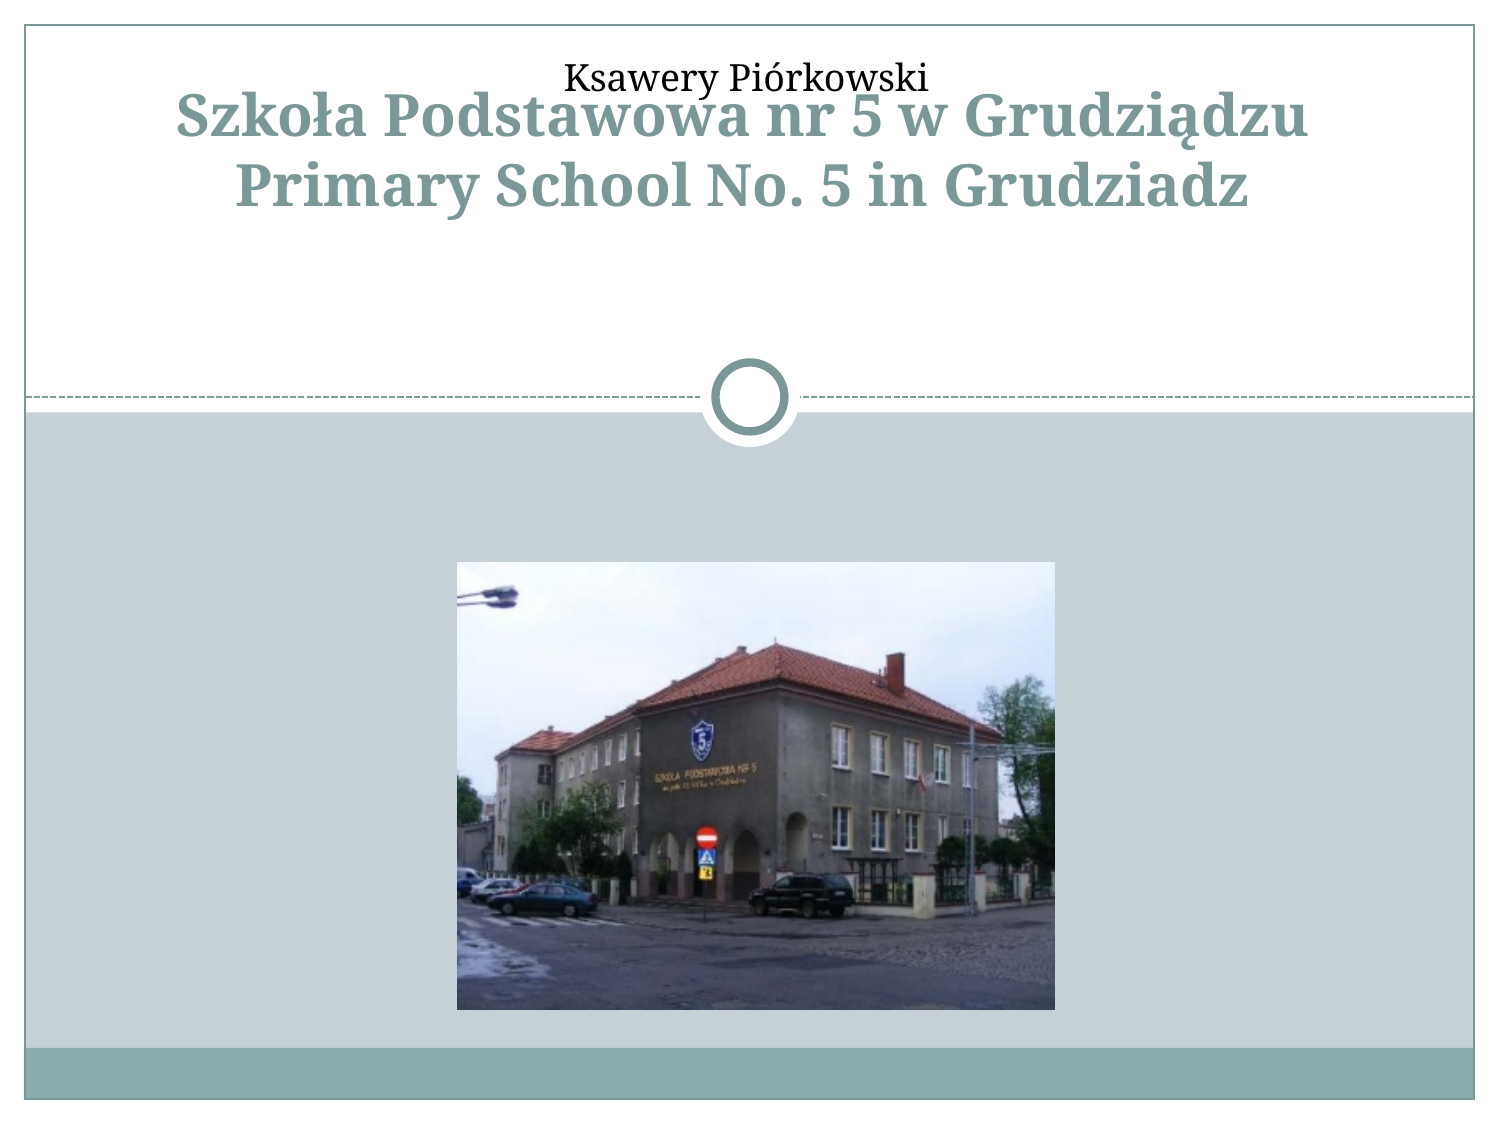

Ksawery Piórkowski
Szkoła Podstawowa nr 5 w Grudziądzu
Primary School No. 5 in Grudziadz
#